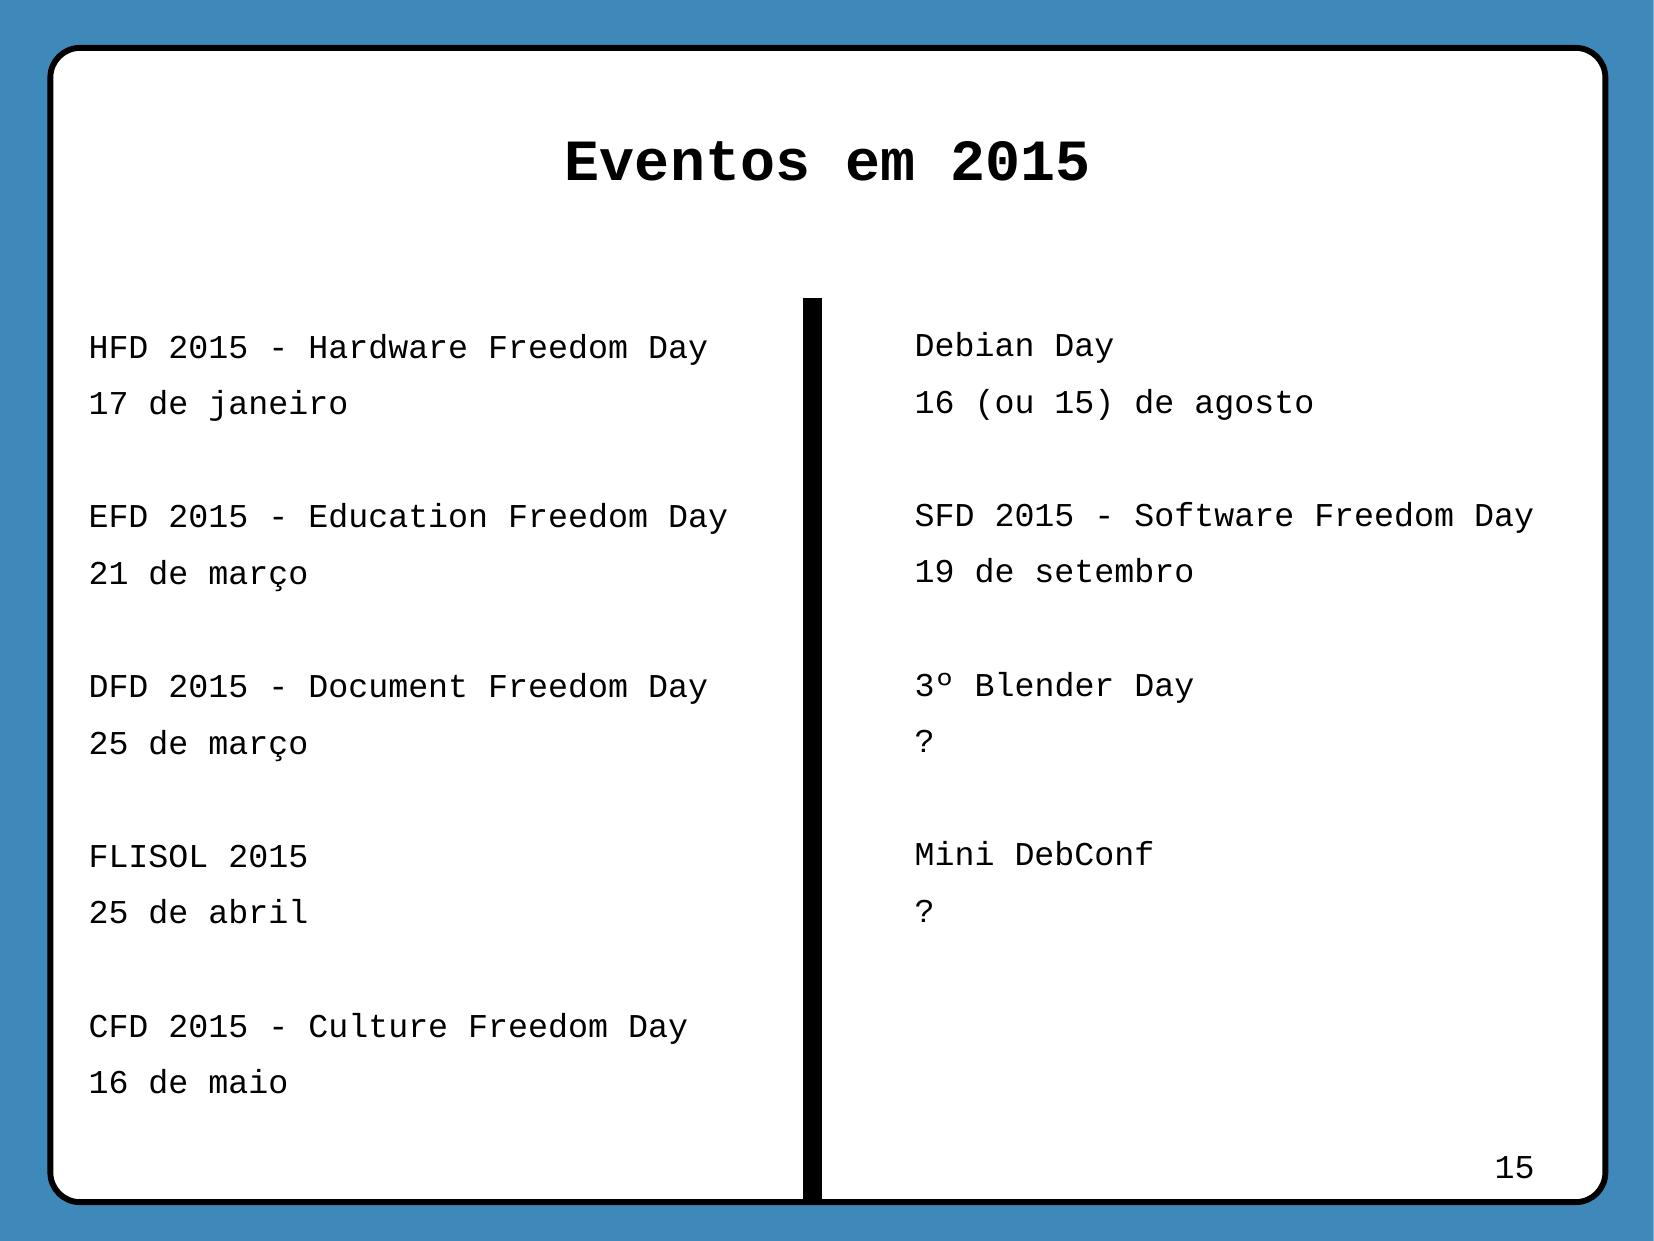

Eventos em 2015
Debian Day
16 (ou 15) de agosto
SFD 2015 - Software Freedom Day
19 de setembro
3º Blender Day
?
Mini DebConf
?
# HFD 2015 - Hardware Freedom Day
17 de janeiro
EFD 2015 - Education Freedom Day
21 de março
DFD 2015 - Document Freedom Day
25 de março
FLISOL 2015
25 de abril
CFD 2015 - Culture Freedom Day
16 de maio